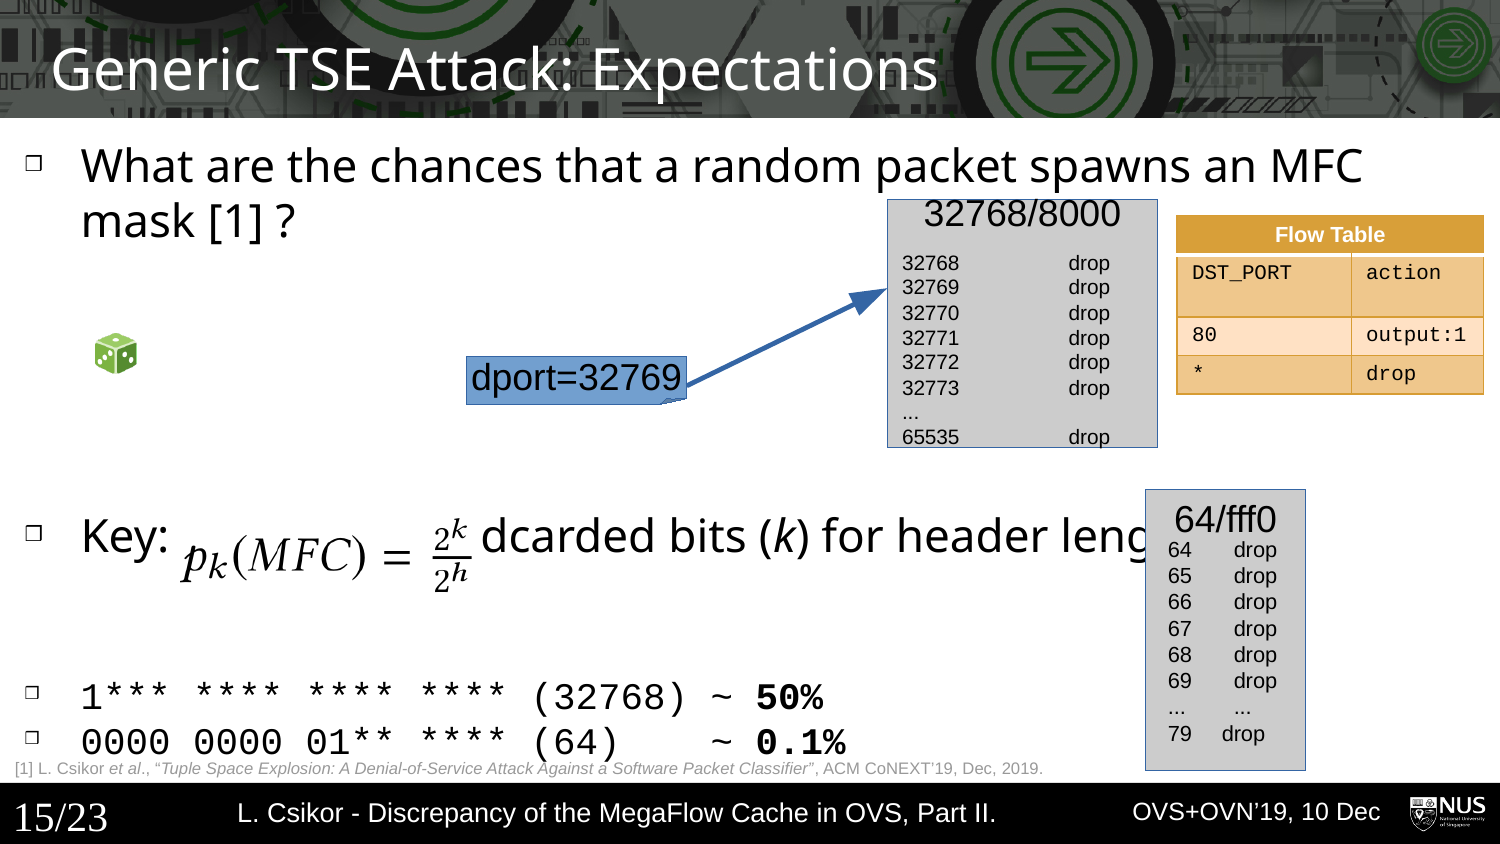

Generic TSE Attack: Expectations
What are the chances that a random packet spawns an MFC mask [1] ?
Key: number of wildcarded bits (k) for header length h
1*** **** **** **** (32768) ~ 50%
0000 0000 01** **** (64) ~ 0.1%
32768/8000
| Flow Table | |
| --- | --- |
| DST\_PORT | action |
| 80 | output:1 |
| \* | drop |
32768 drop
32769 drop
32770 drop
32771 drop
32772 drop
32773 drop
...
65535 drop
dport=32769
64/fff0
64 drop
65 drop
66 drop
67 drop
68 drop
69 drop
... ...
79 drop
[1] L. Csikor et al., “Tuple Space Explosion: A Denial-of-Service Attack Against a Software Packet Classifier”, ACM CoNEXT’19, Dec, 2019.